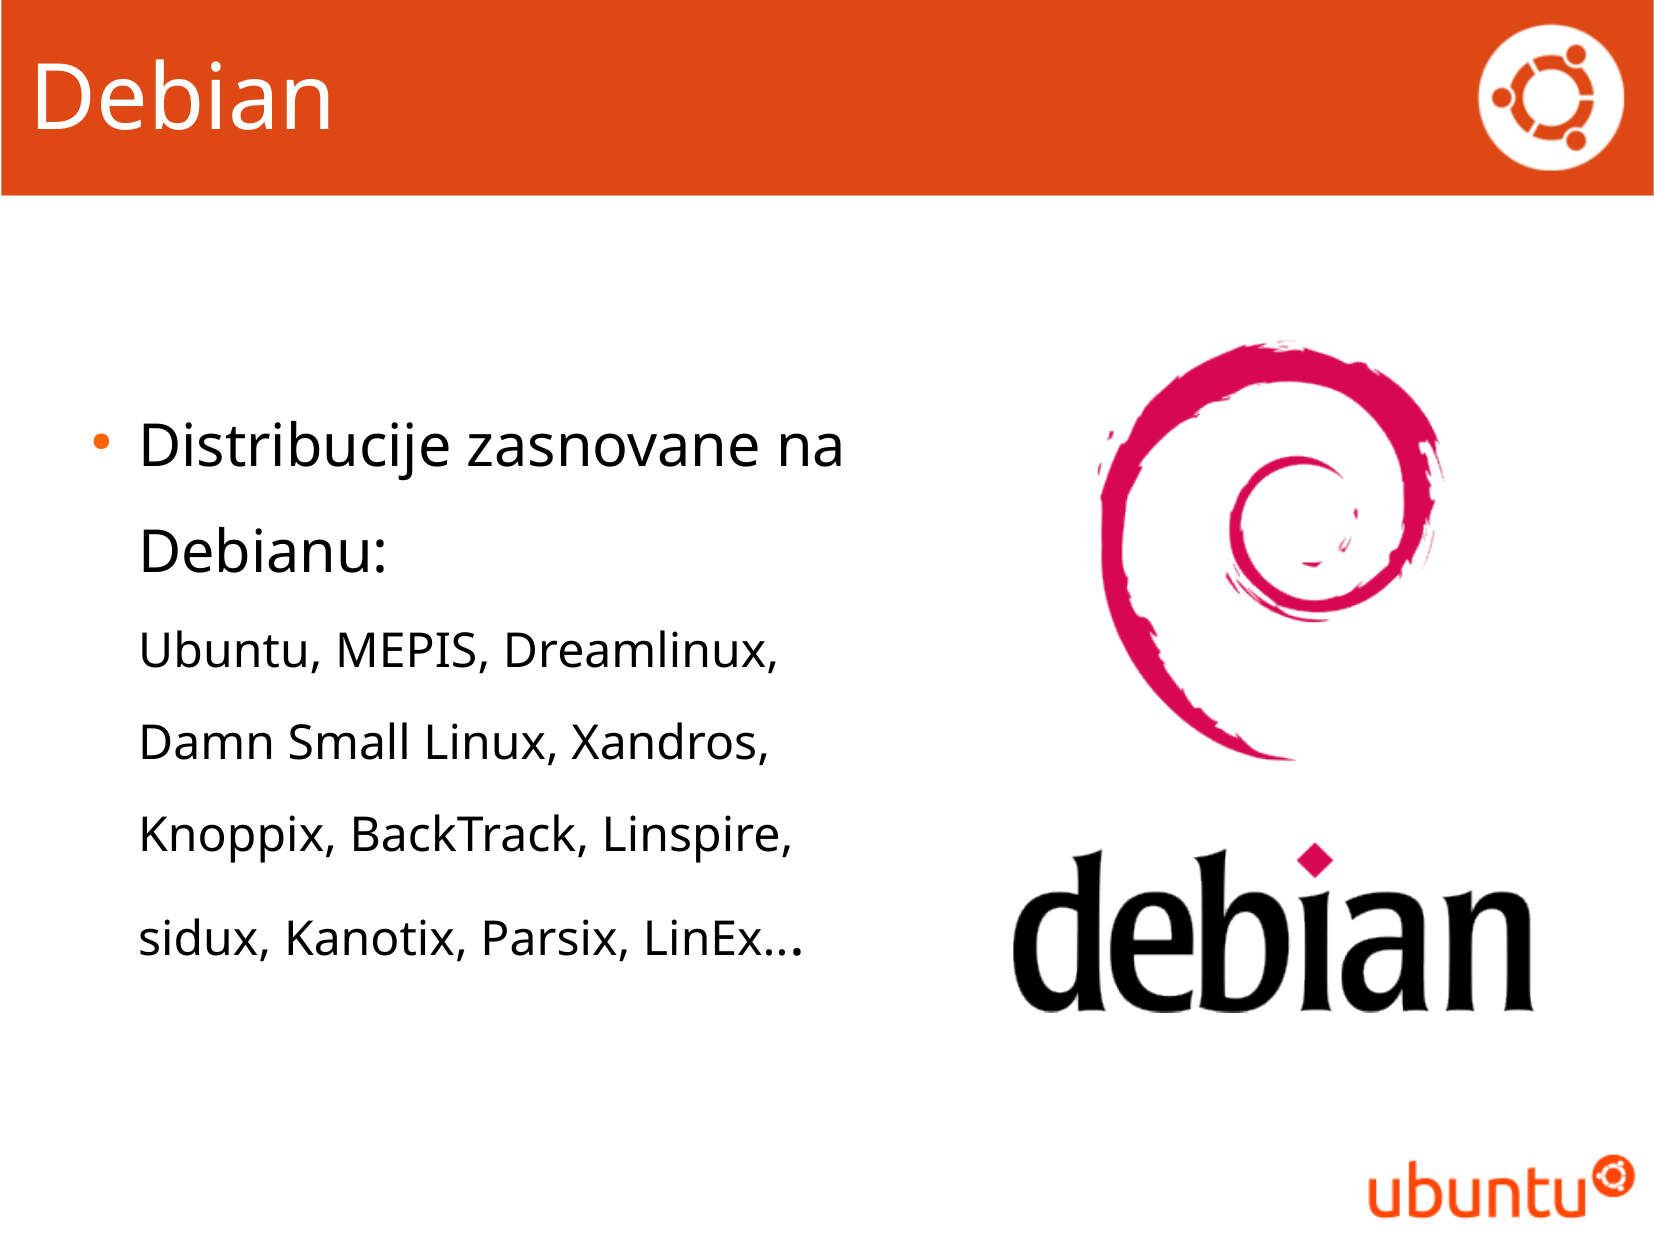

# Debian
Distribucije zasnovane na
Debianu:
Ubuntu, MEPIS, Dreamlinux,
Damn Small Linux, Xandros,
Knoppix, BackTrack, Linspire,
sidux, Kanotix, Parsix, LinEx...